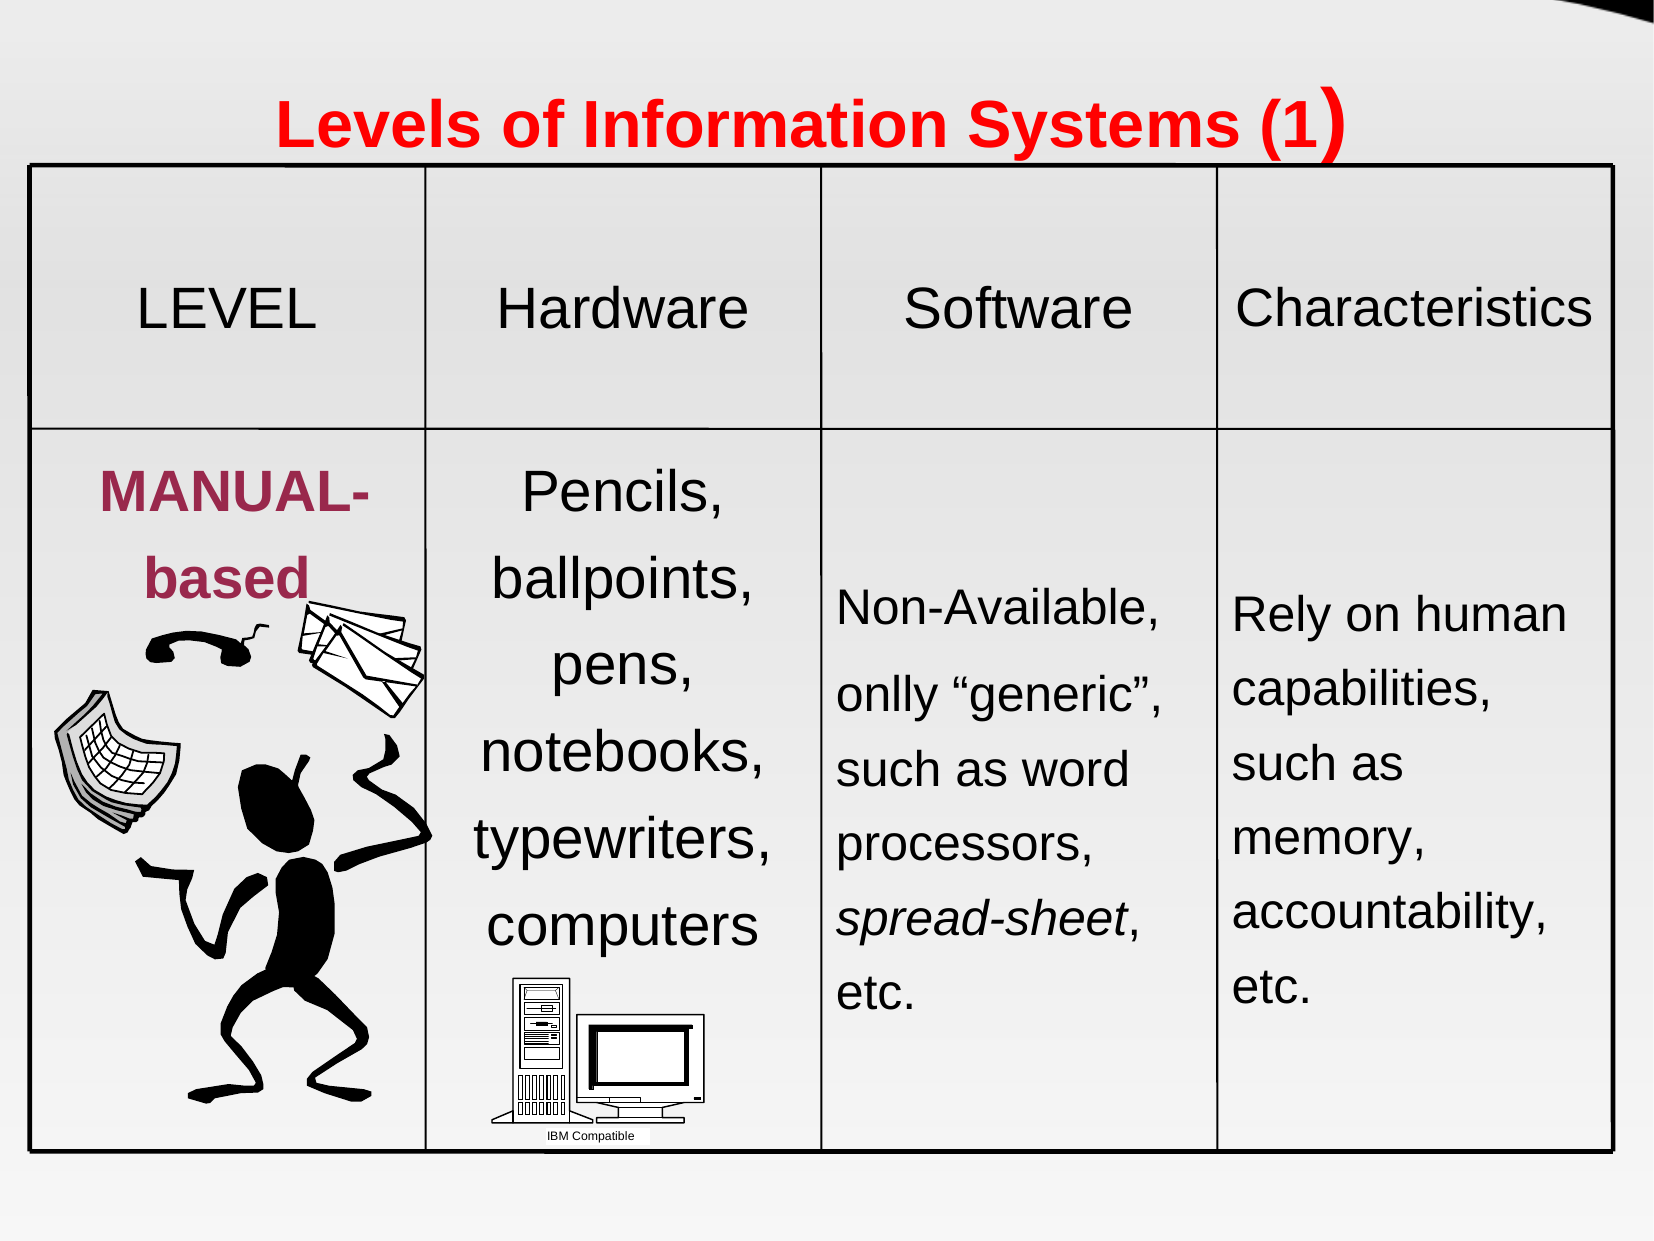

# Levels of Information Systems (1)‏
LEVEL
Hardware
Software
Characteristics
 MANUAL-based
Pencils, ballpoints, pens, notebooks, typewriters, computers
Non-Available,
onlly “generic”, such as word processors, spread-sheet, etc.
Rely on human capabilities, such as memory, accountability, etc.